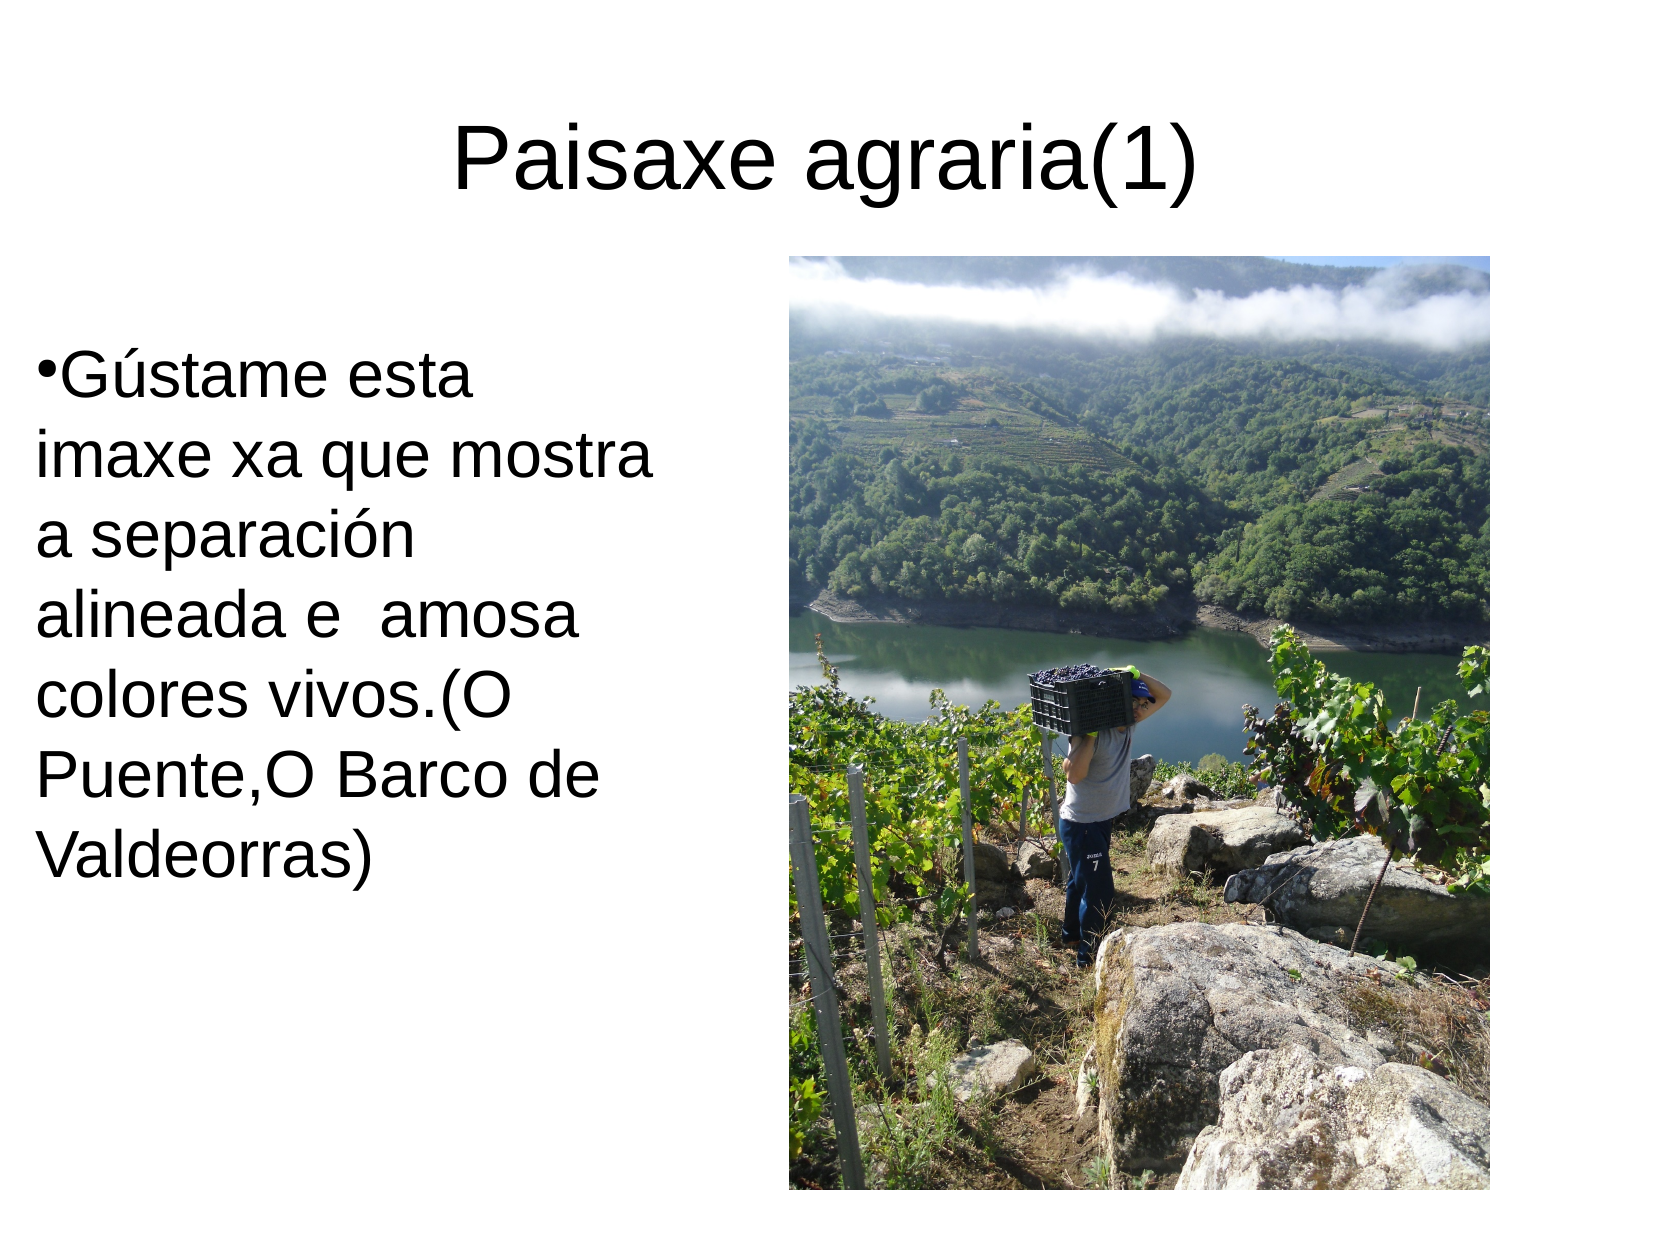

# Paisaxe agraria(1)
Gústame esta imaxe xa que mostra a separación alineada e amosa colores vivos.(O Puente,O Barco de Valdeorras)